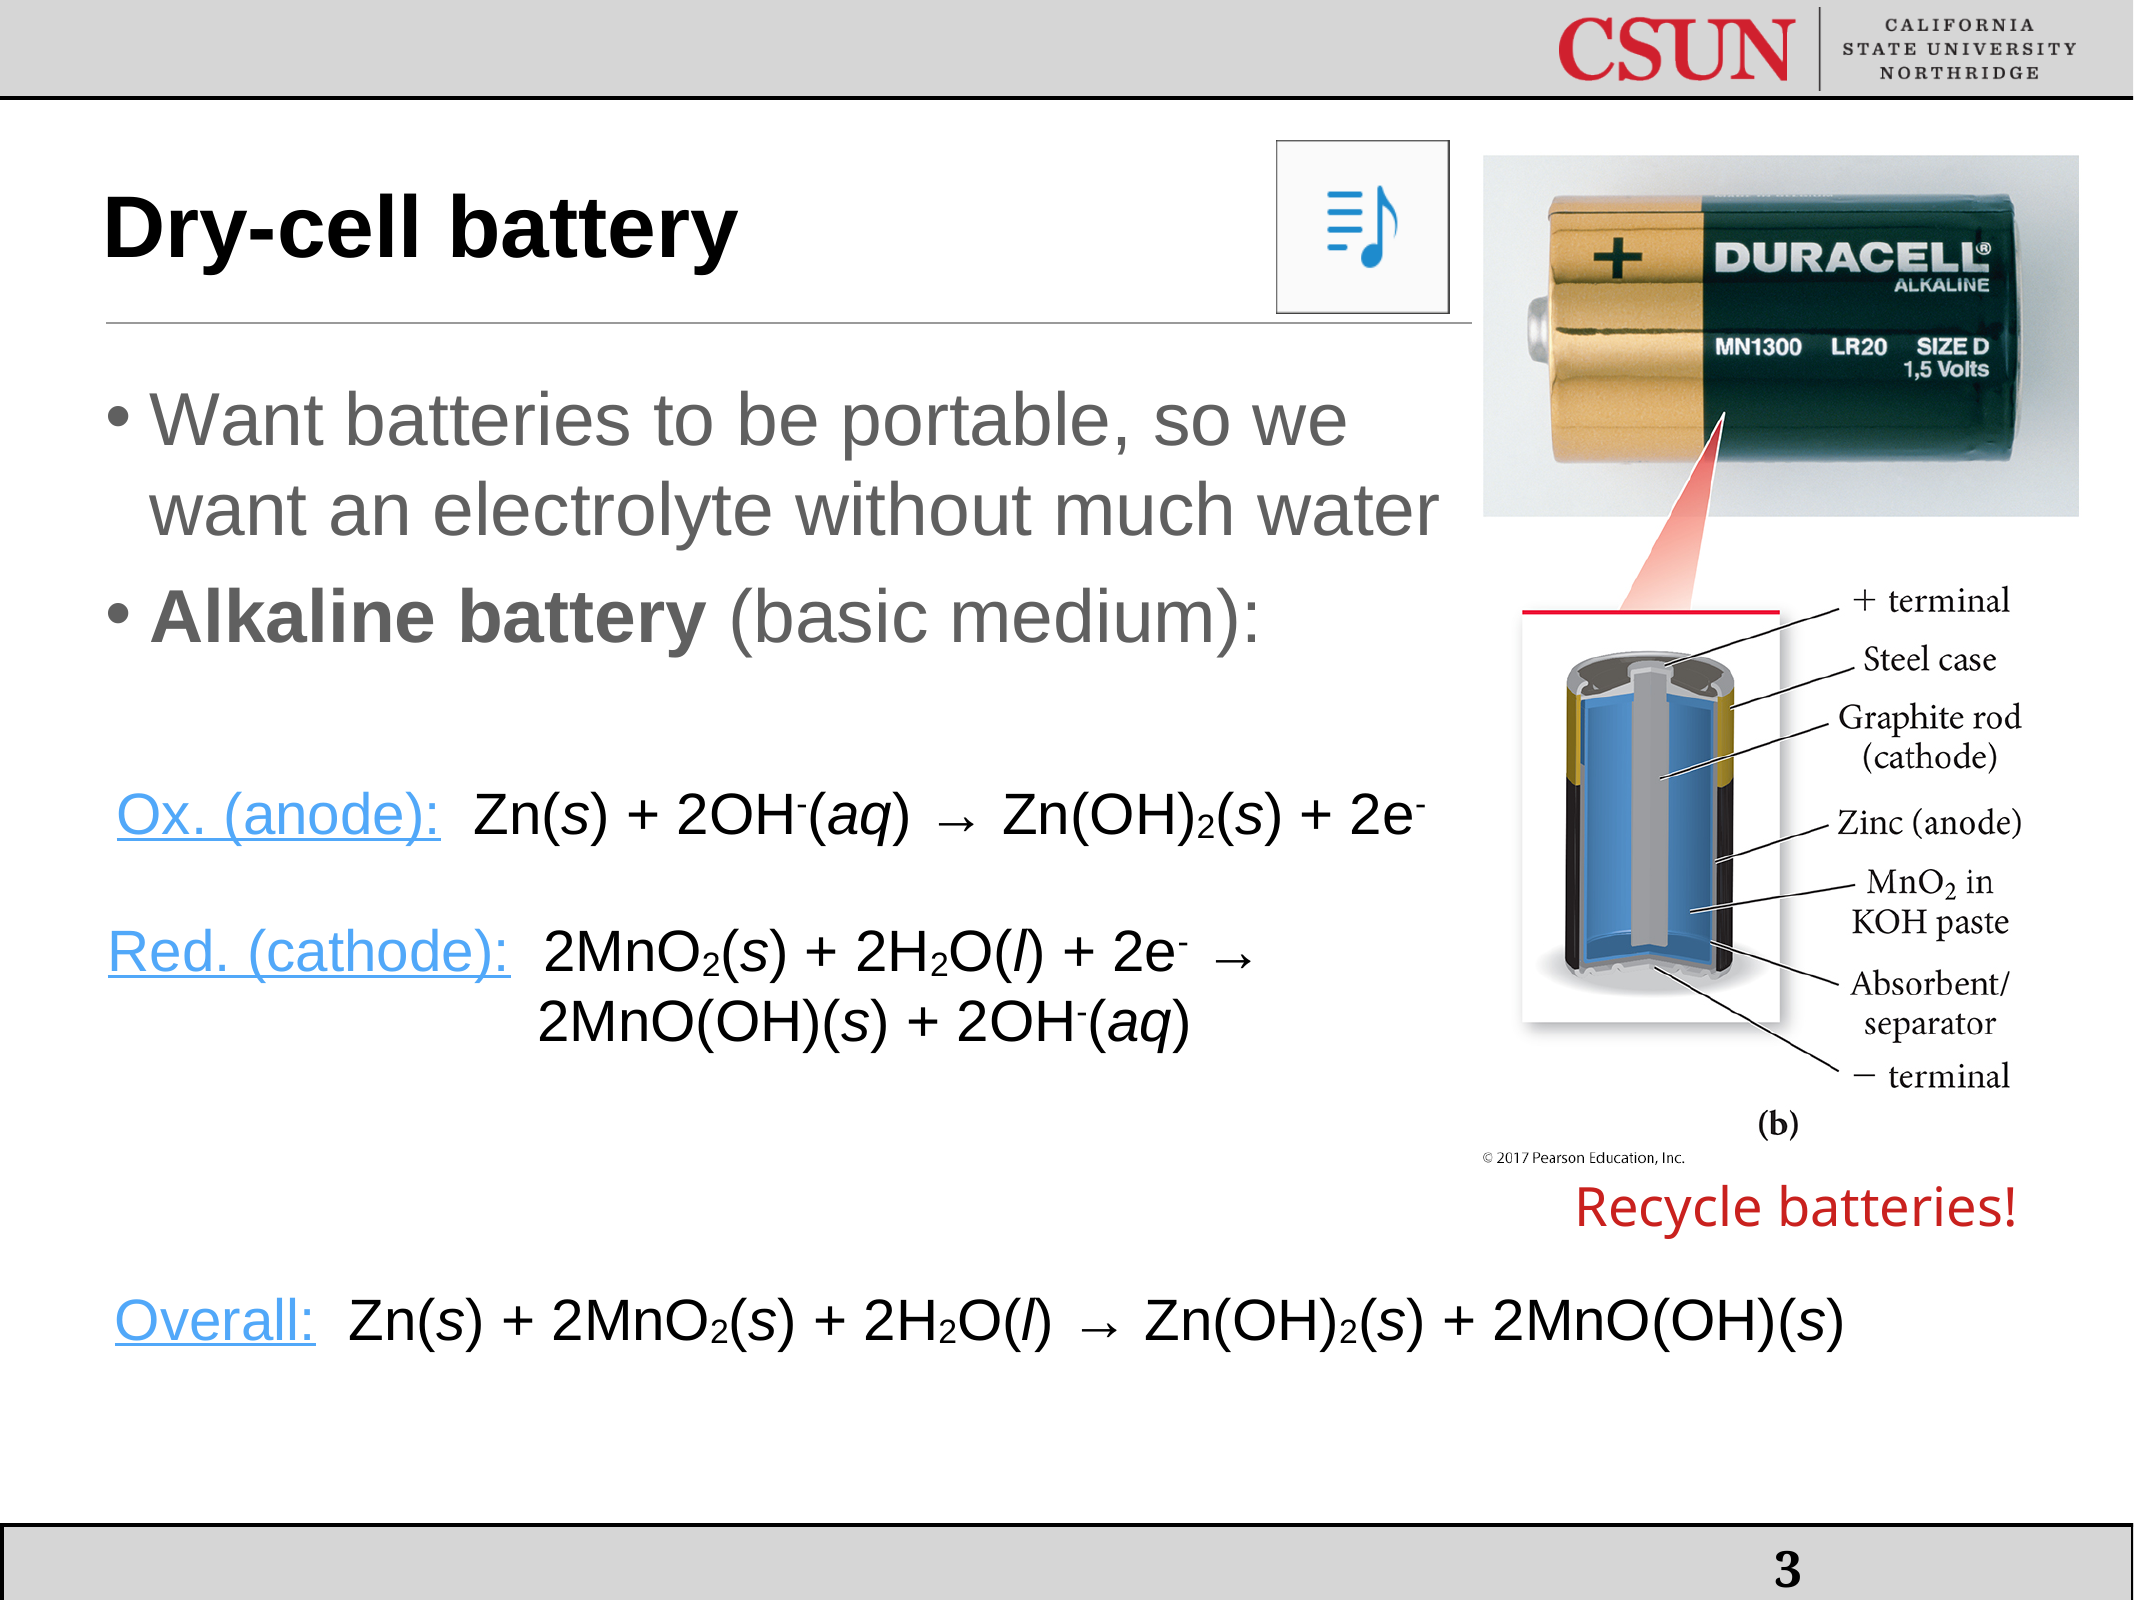

# Dry-cell battery
Want batteries to be portable, so we want an electrolyte without much water
Alkaline battery (basic medium):
Ox. (anode): Zn(s) + 2OH-(aq) → Zn(OH)2(s) + 2e-
Red. (cathode): 2MnO2(s) + 2H2O(l) + 2e- →
 2MnO(OH)(s) + 2OH-(aq)
Recycle batteries!
Overall: Zn(s) + 2MnO2(s) + 2H2O(l) → Zn(OH)2(s) + 2MnO(OH)(s)
3